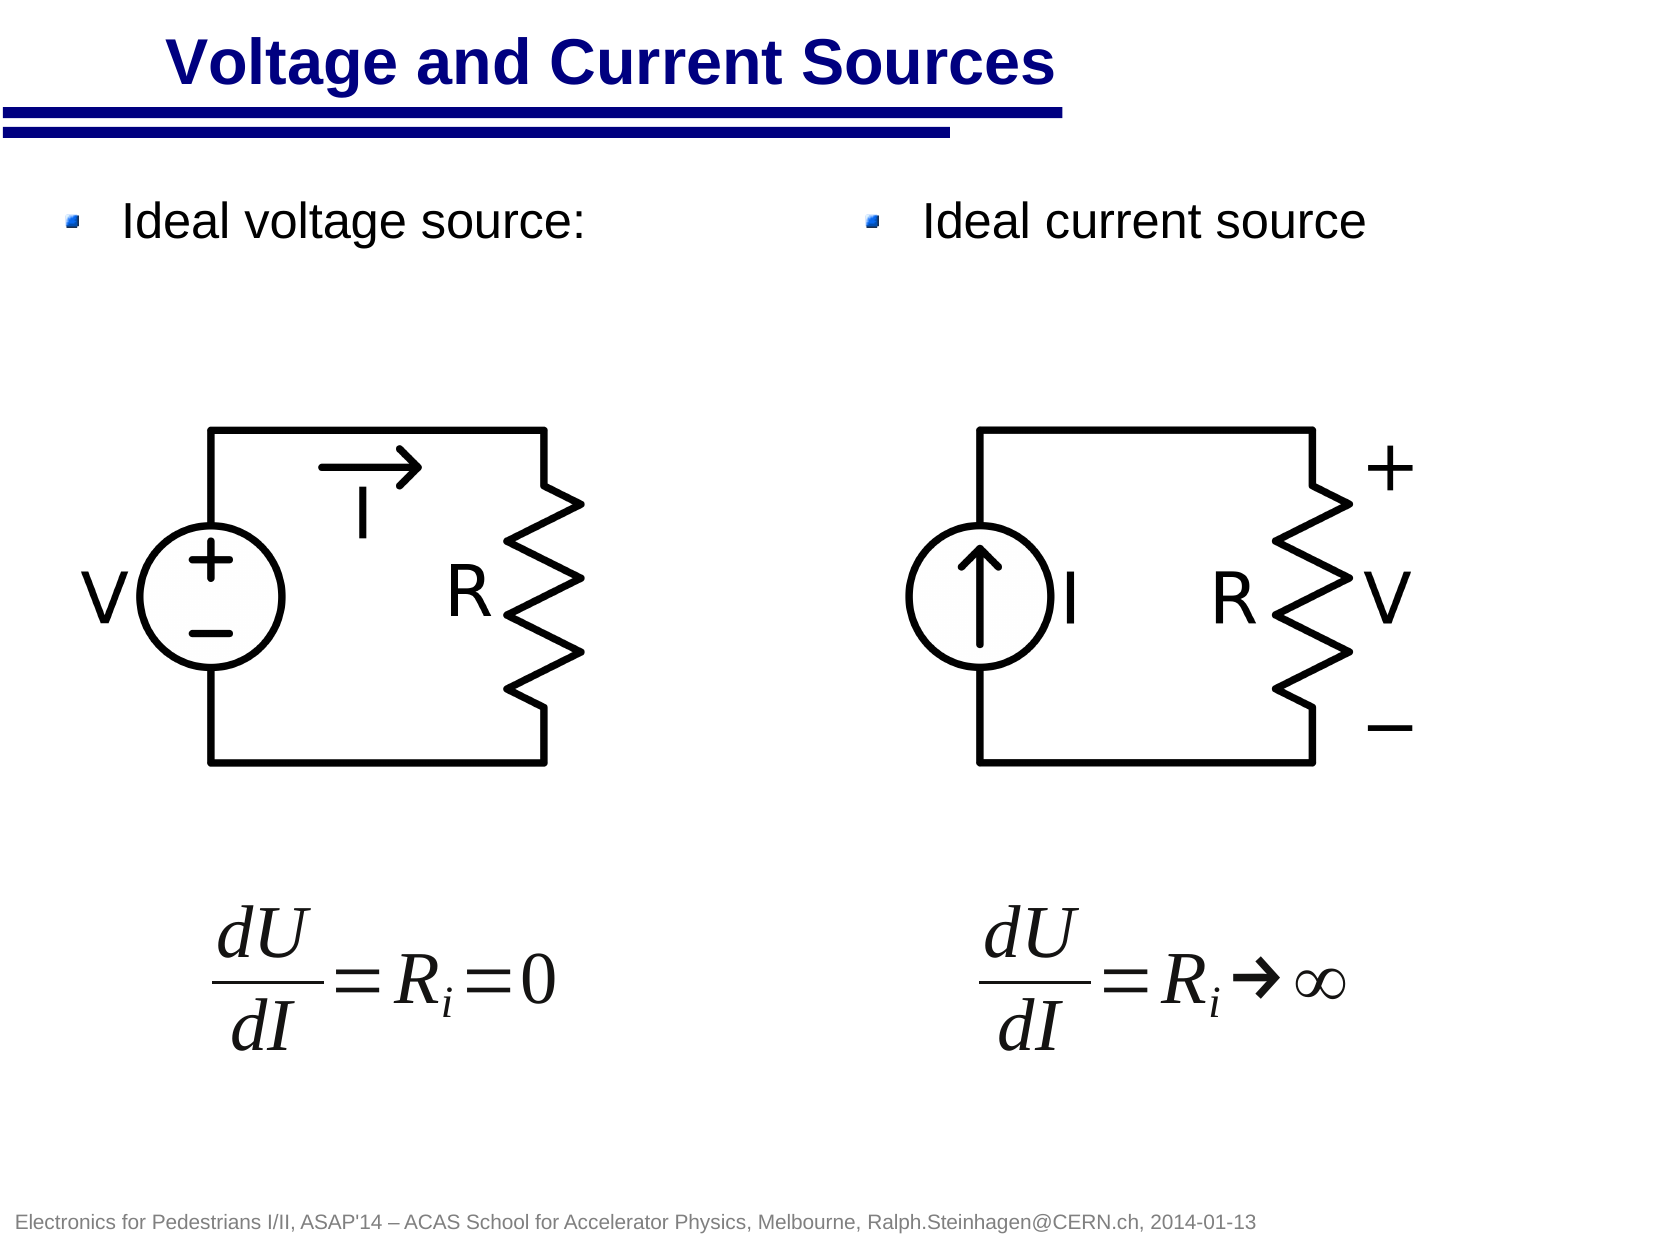

# Voltage and Current Sources
Ideal voltage source:
Ideal current source